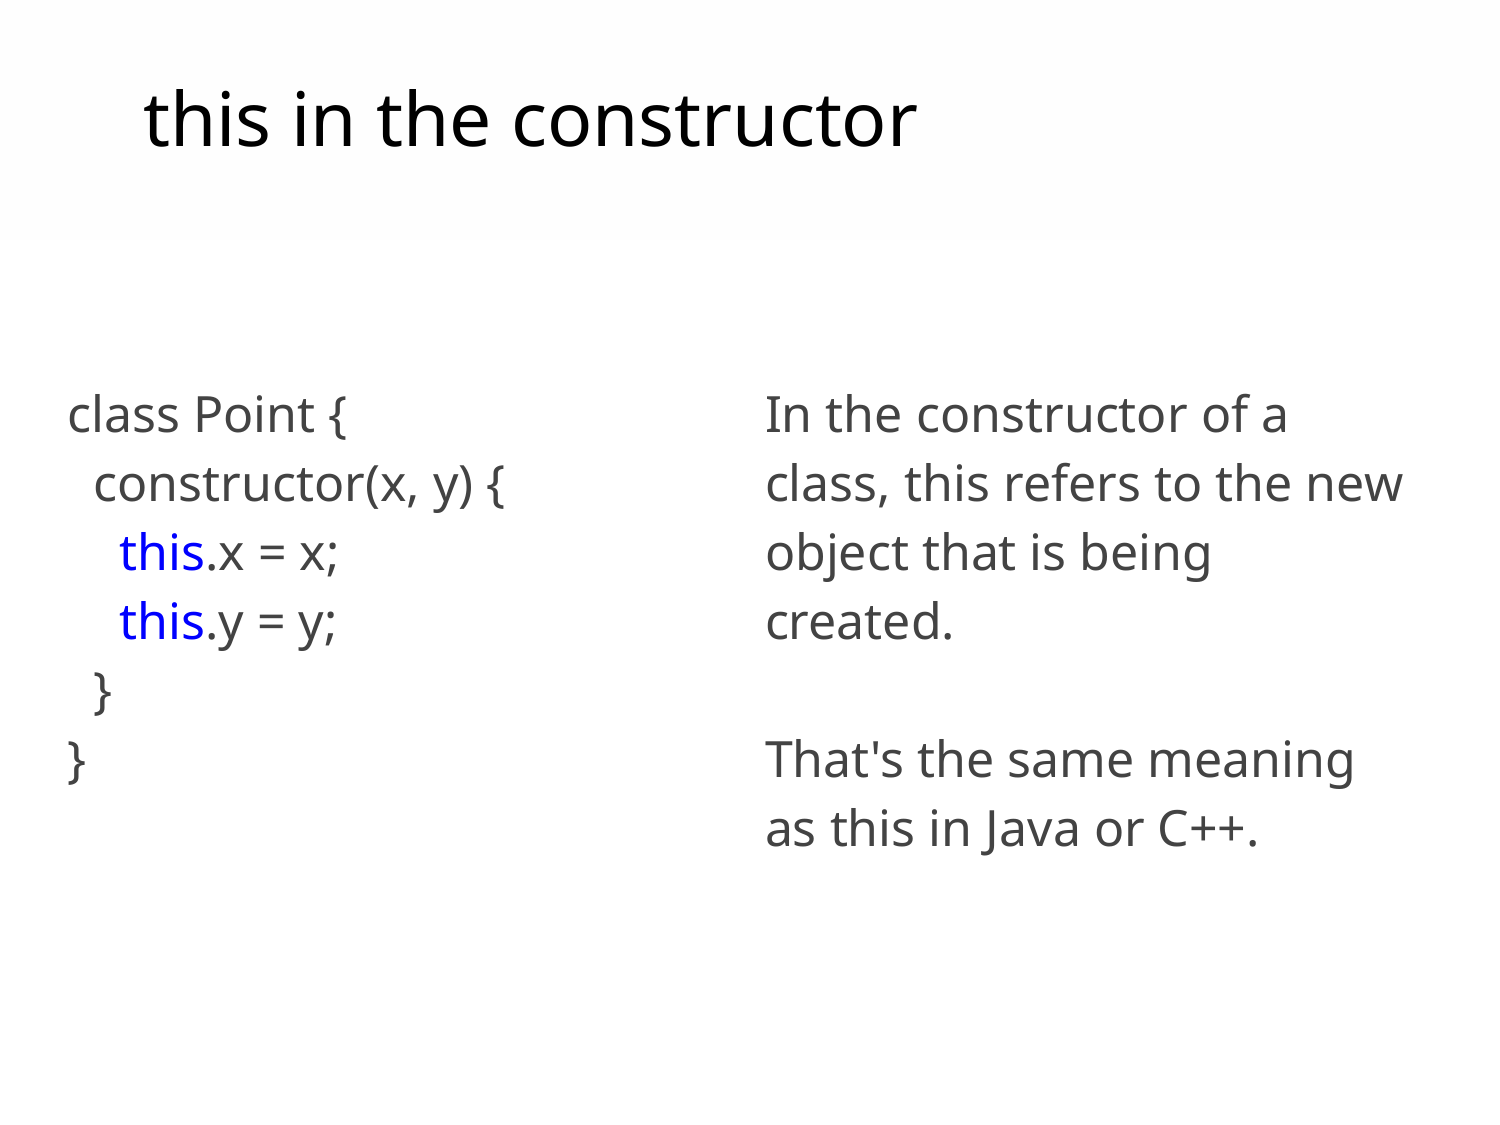

# this in the constructor
class Point {
 constructor(x, y) {
 this.x = x;
 this.y = y;
 }
}
In the constructor of a class, this refers to the new object that is being created.
That's the same meaning as this in Java or C++.